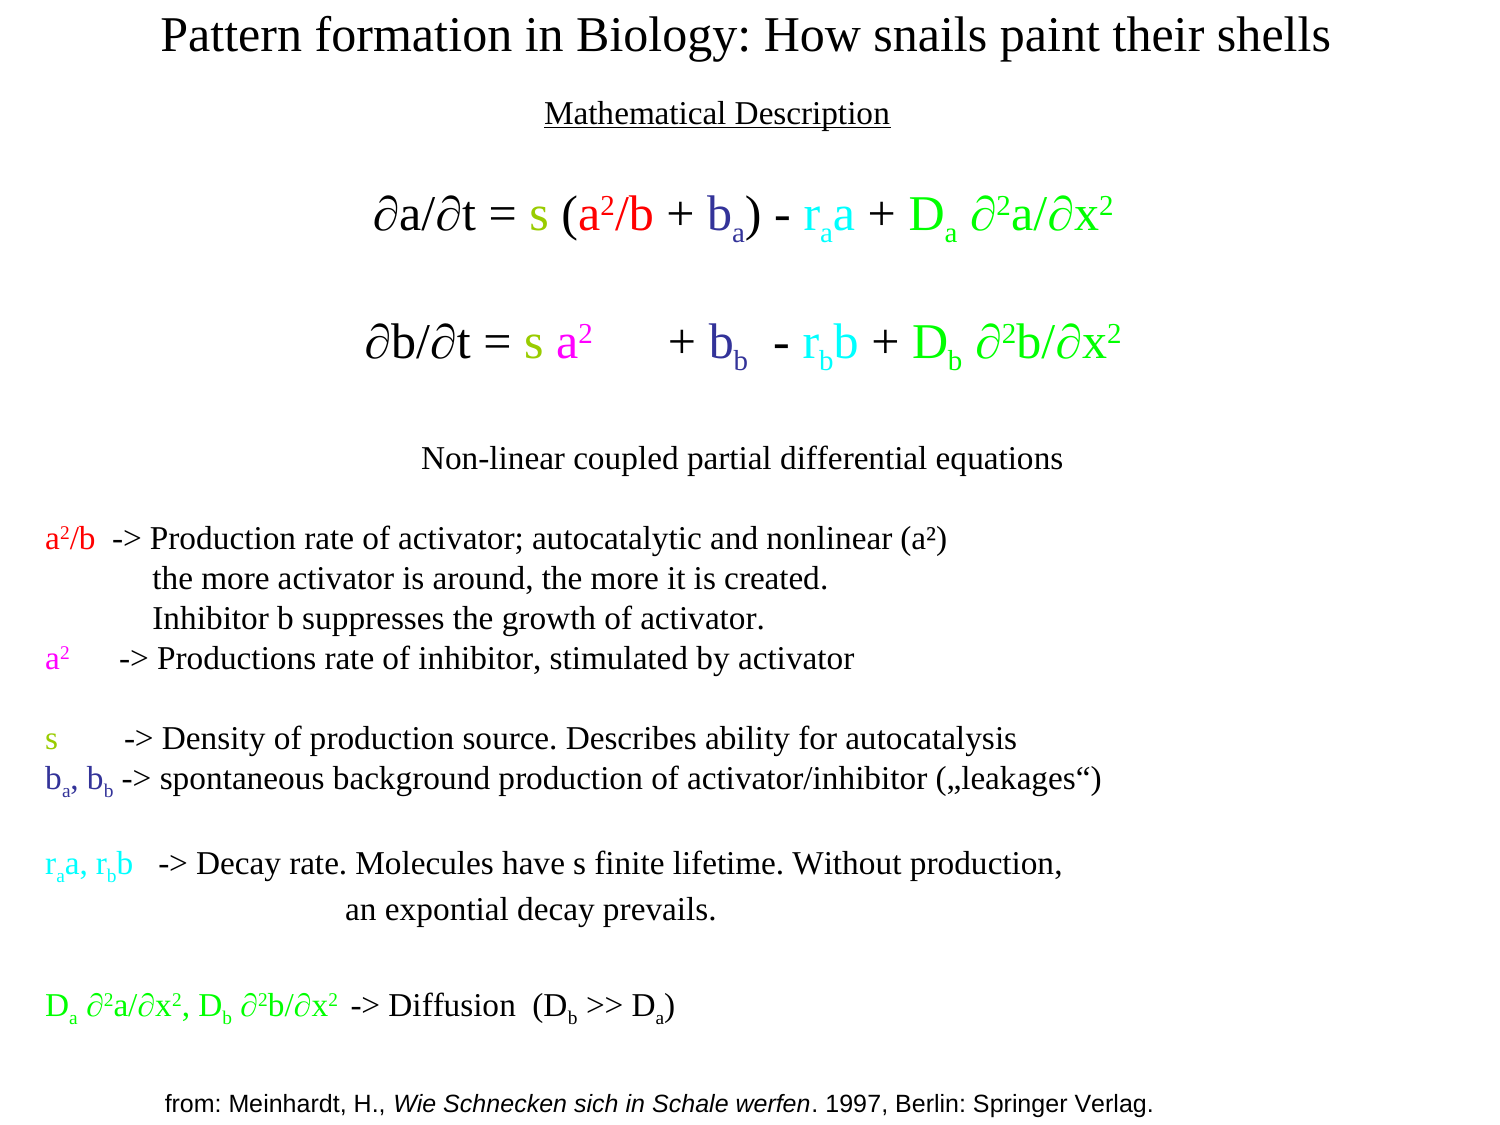

# Pattern formation in Biology: How snails paint their shells
Mathematical Description
a/t = s (a2/b + ba) - raa + Da 2a/x2
b/t = s a2 + bb - rbb + Db 2b/x2
Non-linear coupled partial differential equations
a2/b -> Production rate of activator; autocatalytic and nonlinear (a²)
 the more activator is around, the more it is created.
 Inhibitor b suppresses the growth of activator.
a2 -> Productions rate of inhibitor, stimulated by activator
s -> Density of production source. Describes ability for autocatalysis
ba, bb -> spontaneous background production of activator/inhibitor („leakages“)
raa, rbb -> Decay rate. Molecules have s finite lifetime. Without production,
		an expontial decay prevails.
Da 2a/x2, Db 2b/x2 -> Diffusion (Db >> Da)
from: Meinhardt, H., Wie Schnecken sich in Schale werfen. 1997, Berlin: Springer Verlag.